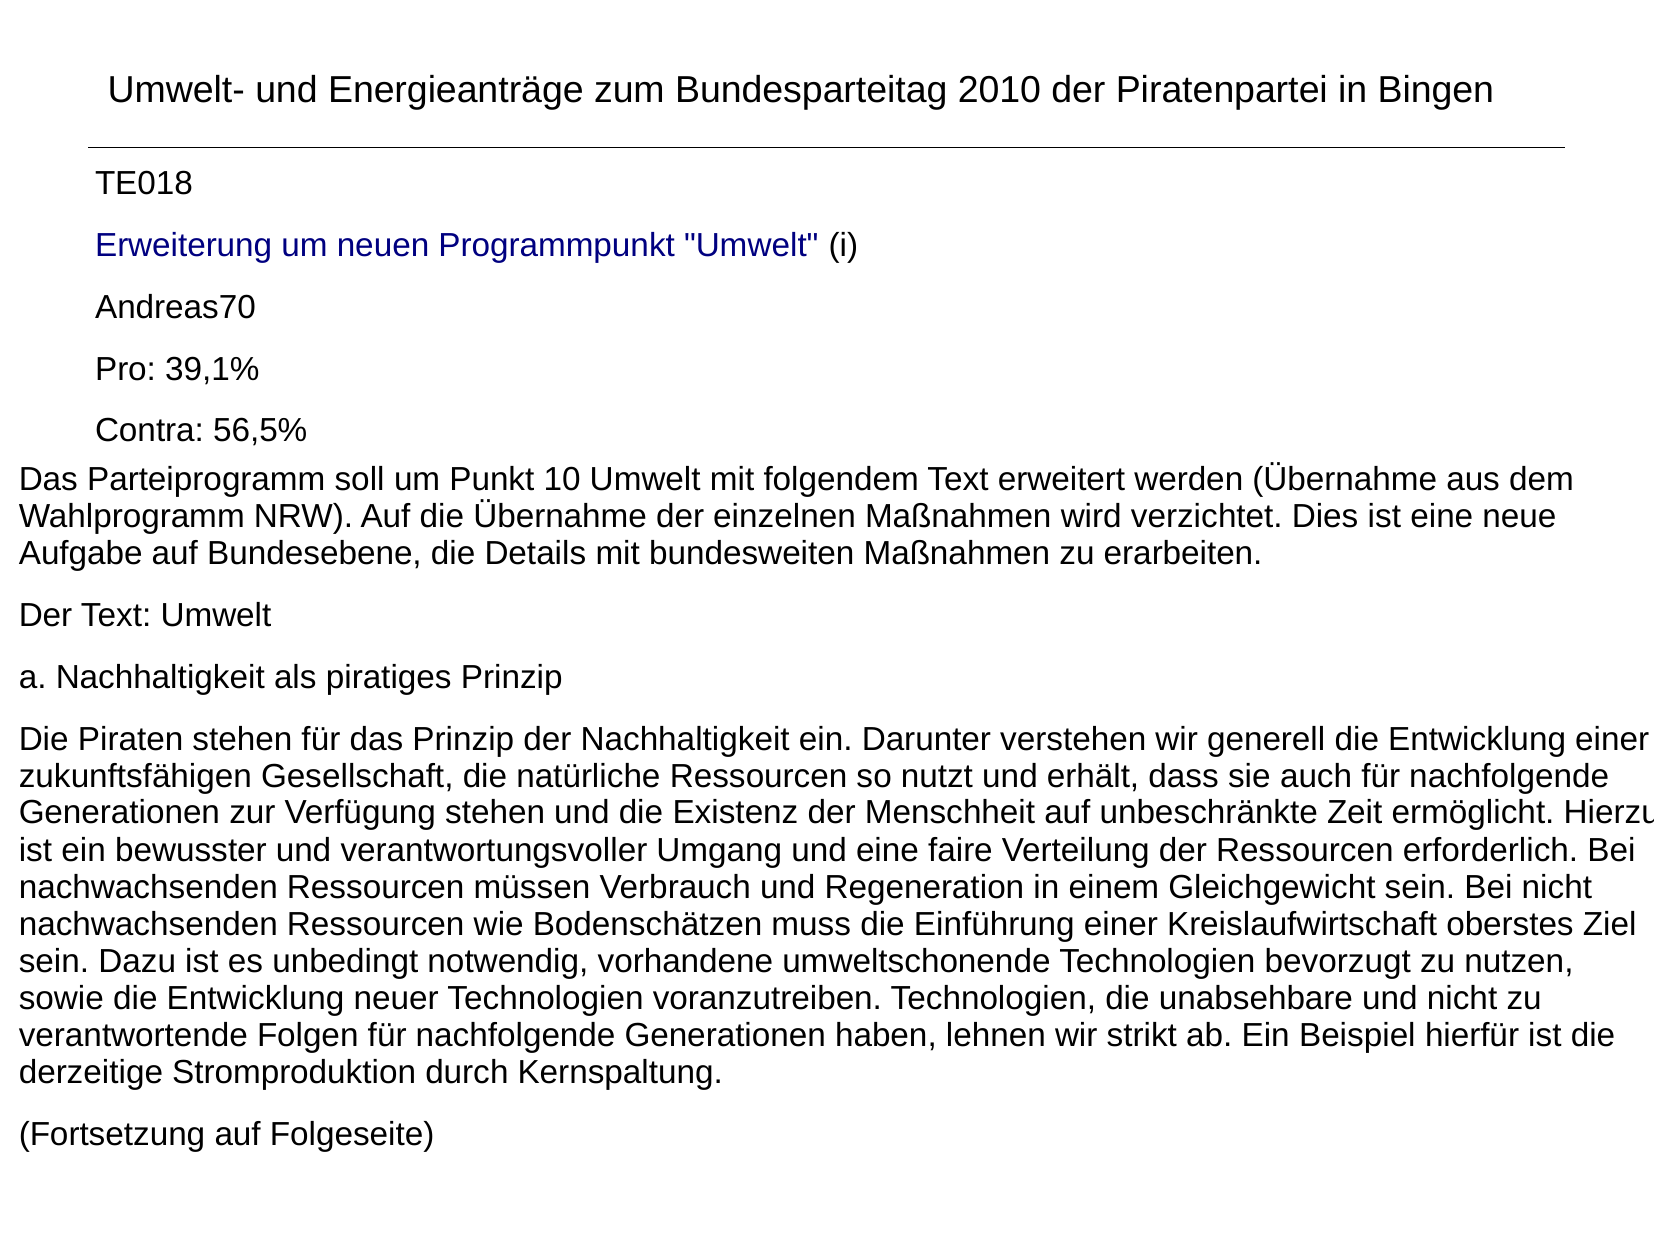

TE018
Erweiterung um neuen Programmpunkt "Umwelt" (i)
Andreas70
Pro: 39,1%
Contra: 56,5%
Das Parteiprogramm soll um Punkt 10 Umwelt mit folgendem Text erweitert werden (Übernahme aus dem Wahlprogramm NRW). Auf die Übernahme der einzelnen Maßnahmen wird verzichtet. Dies ist eine neue Aufgabe auf Bundesebene, die Details mit bundesweiten Maßnahmen zu erarbeiten.
Der Text: Umwelt
a. Nachhaltigkeit als piratiges Prinzip
Die Piraten stehen für das Prinzip der Nachhaltigkeit ein. Darunter verstehen wir generell die Entwicklung einer zukunftsfähigen Gesellschaft, die natürliche Ressourcen so nutzt und erhält, dass sie auch für nachfolgende Generationen zur Verfügung stehen und die Existenz der Menschheit auf unbeschränkte Zeit ermöglicht. Hierzu ist ein bewusster und verantwortungsvoller Umgang und eine faire Verteilung der Ressourcen erforderlich. Bei nachwachsenden Ressourcen müssen Verbrauch und Regeneration in einem Gleichgewicht sein. Bei nicht nachwachsenden Ressourcen wie Bodenschätzen muss die Einführung einer Kreislaufwirtschaft oberstes Ziel sein. Dazu ist es unbedingt notwendig, vorhandene umweltschonende Technologien bevorzugt zu nutzen, sowie die Entwicklung neuer Technologien voranzutreiben. Technologien, die unabsehbare und nicht zu verantwortende Folgen für nachfolgende Generationen haben, lehnen wir strikt ab. Ein Beispiel hierfür ist die derzeitige Stromproduktion durch Kernspaltung.
(Fortsetzung auf Folgeseite)